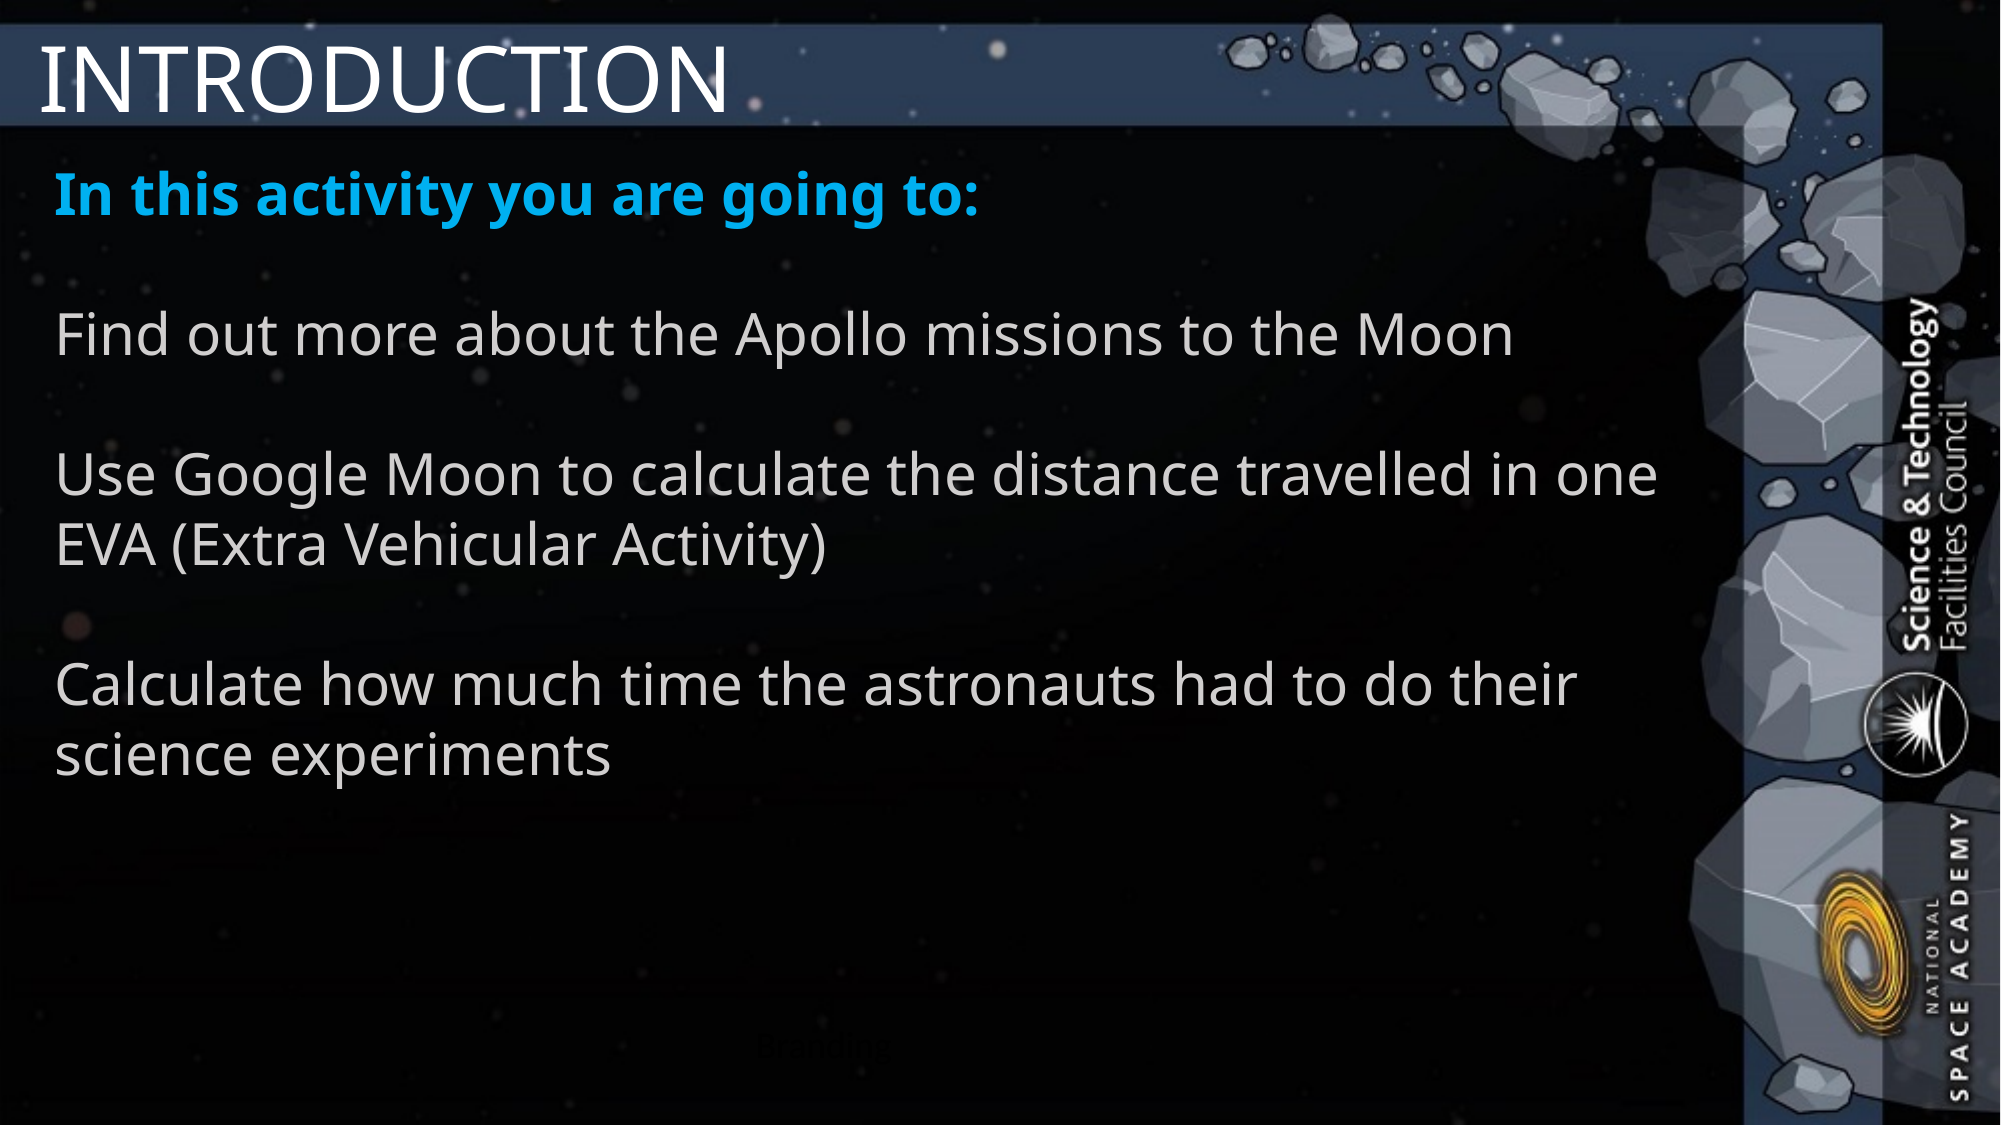

INTRODUCTION
In this activity you are going to:
Find out more about the Apollo missions to the Moon
Use Google Moon to calculate the distance travelled in one EVA (Extra Vehicular Activity)
Calculate how much time the astronauts had to do their science experiments
Branding